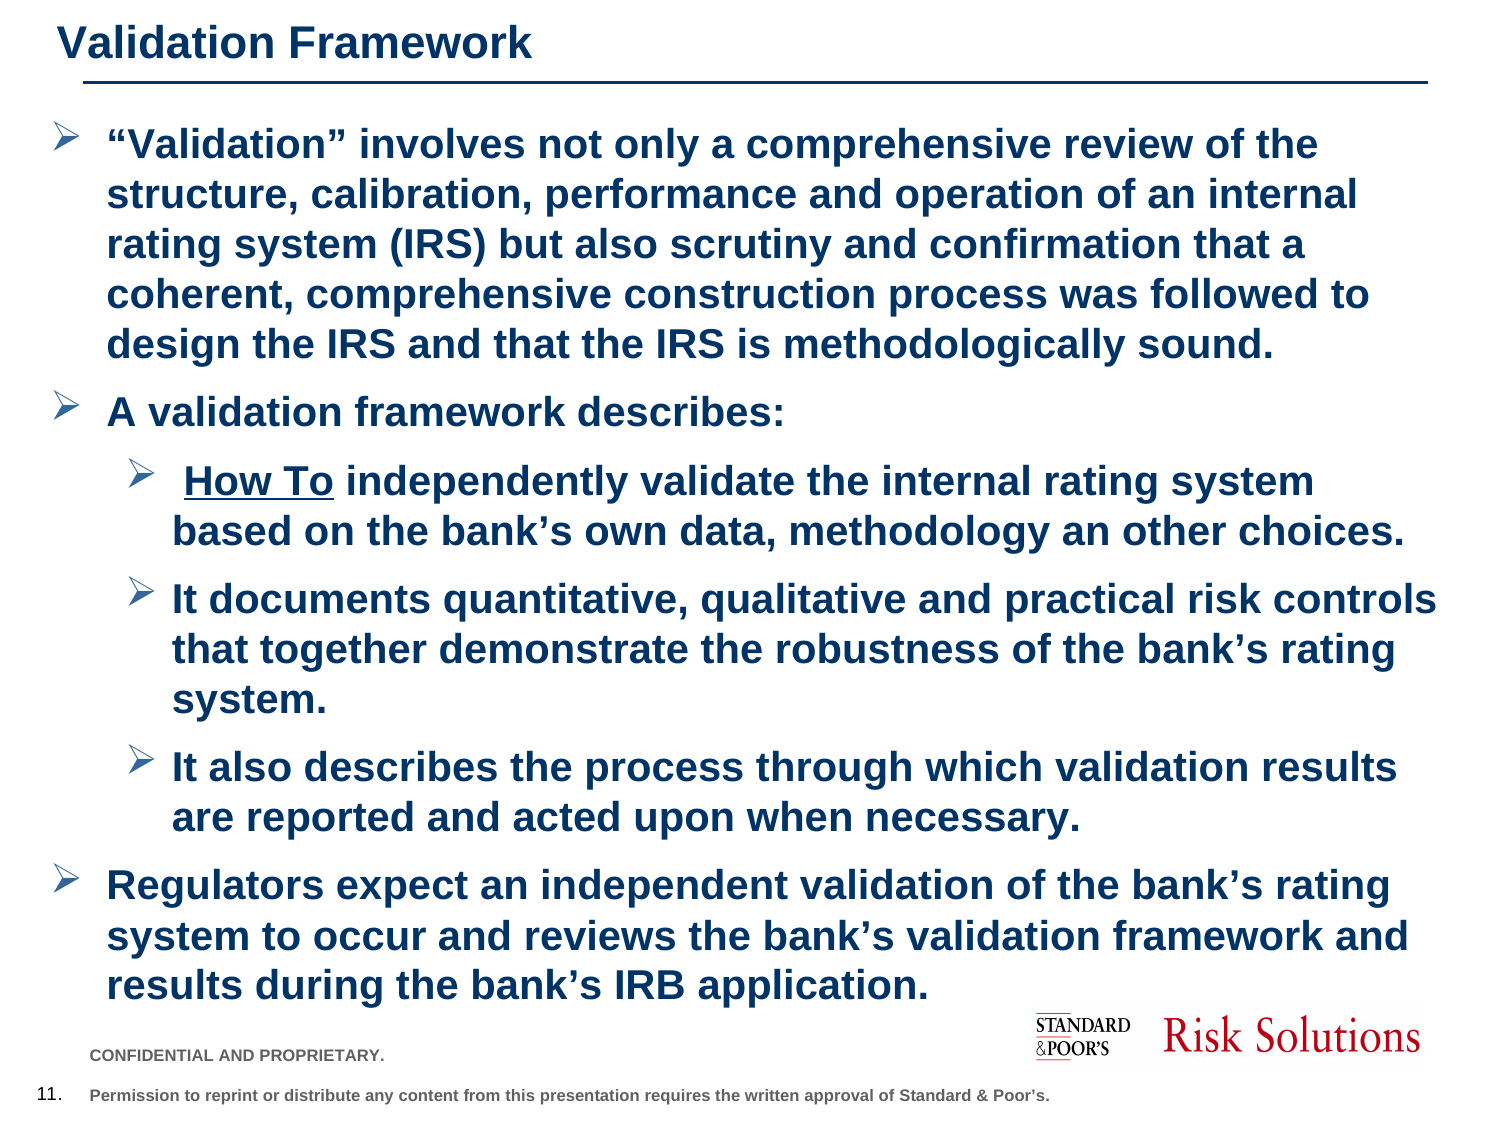

Validation Framework
“Validation” involves not only a comprehensive review of the structure, calibration, performance and operation of an internal rating system (IRS) but also scrutiny and confirmation that a coherent, comprehensive construction process was followed to design the IRS and that the IRS is methodologically sound.
A validation framework describes:
 How To independently validate the internal rating system based on the bank’s own data, methodology an other choices.
It documents quantitative, qualitative and practical risk controls that together demonstrate the robustness of the bank’s rating system.
It also describes the process through which validation results are reported and acted upon when necessary.
Regulators expect an independent validation of the bank’s rating system to occur and reviews the bank’s validation framework and results during the bank’s IRB application.